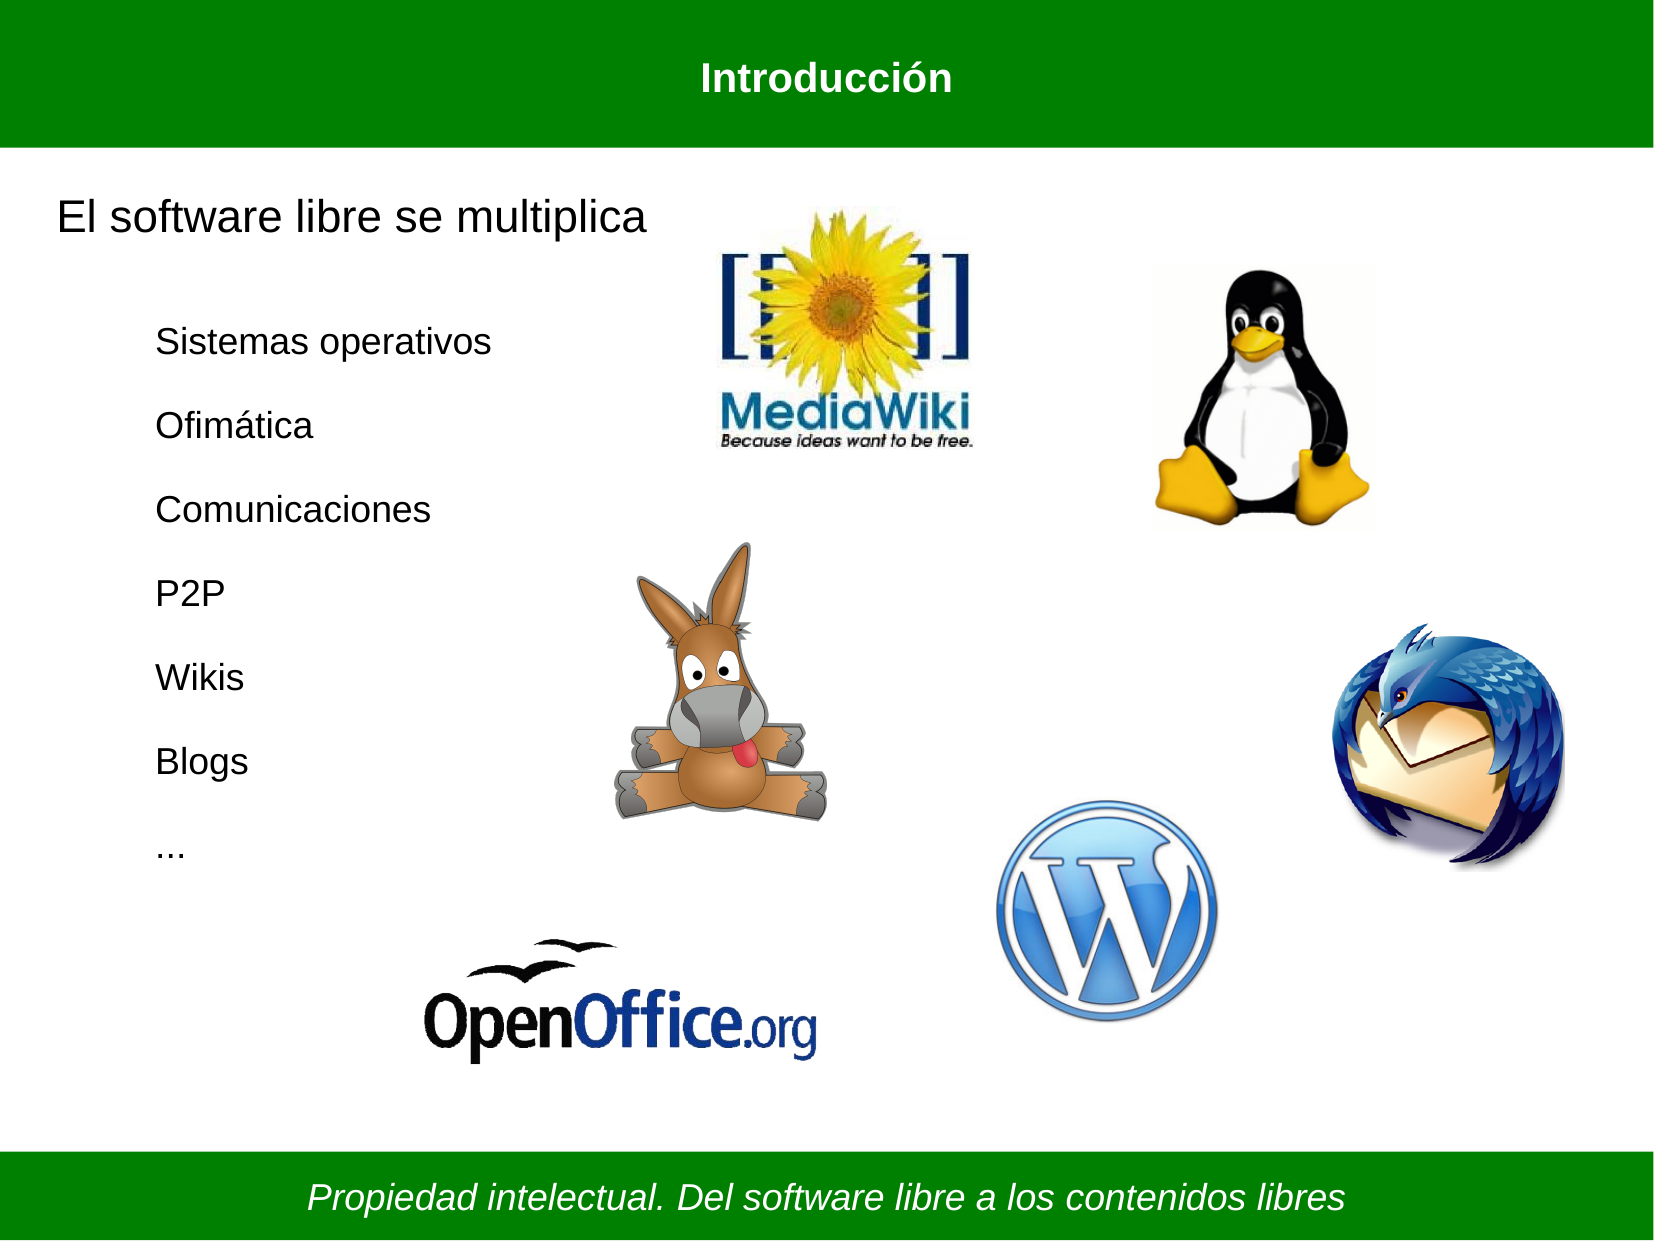

Introducción
El software libre se multiplica
 Sistemas operativos
 Ofimática
 Comunicaciones
 P2P
 Wikis
 Blogs
 ...
Propiedad intelectual. Del software libre a los contenidos libres